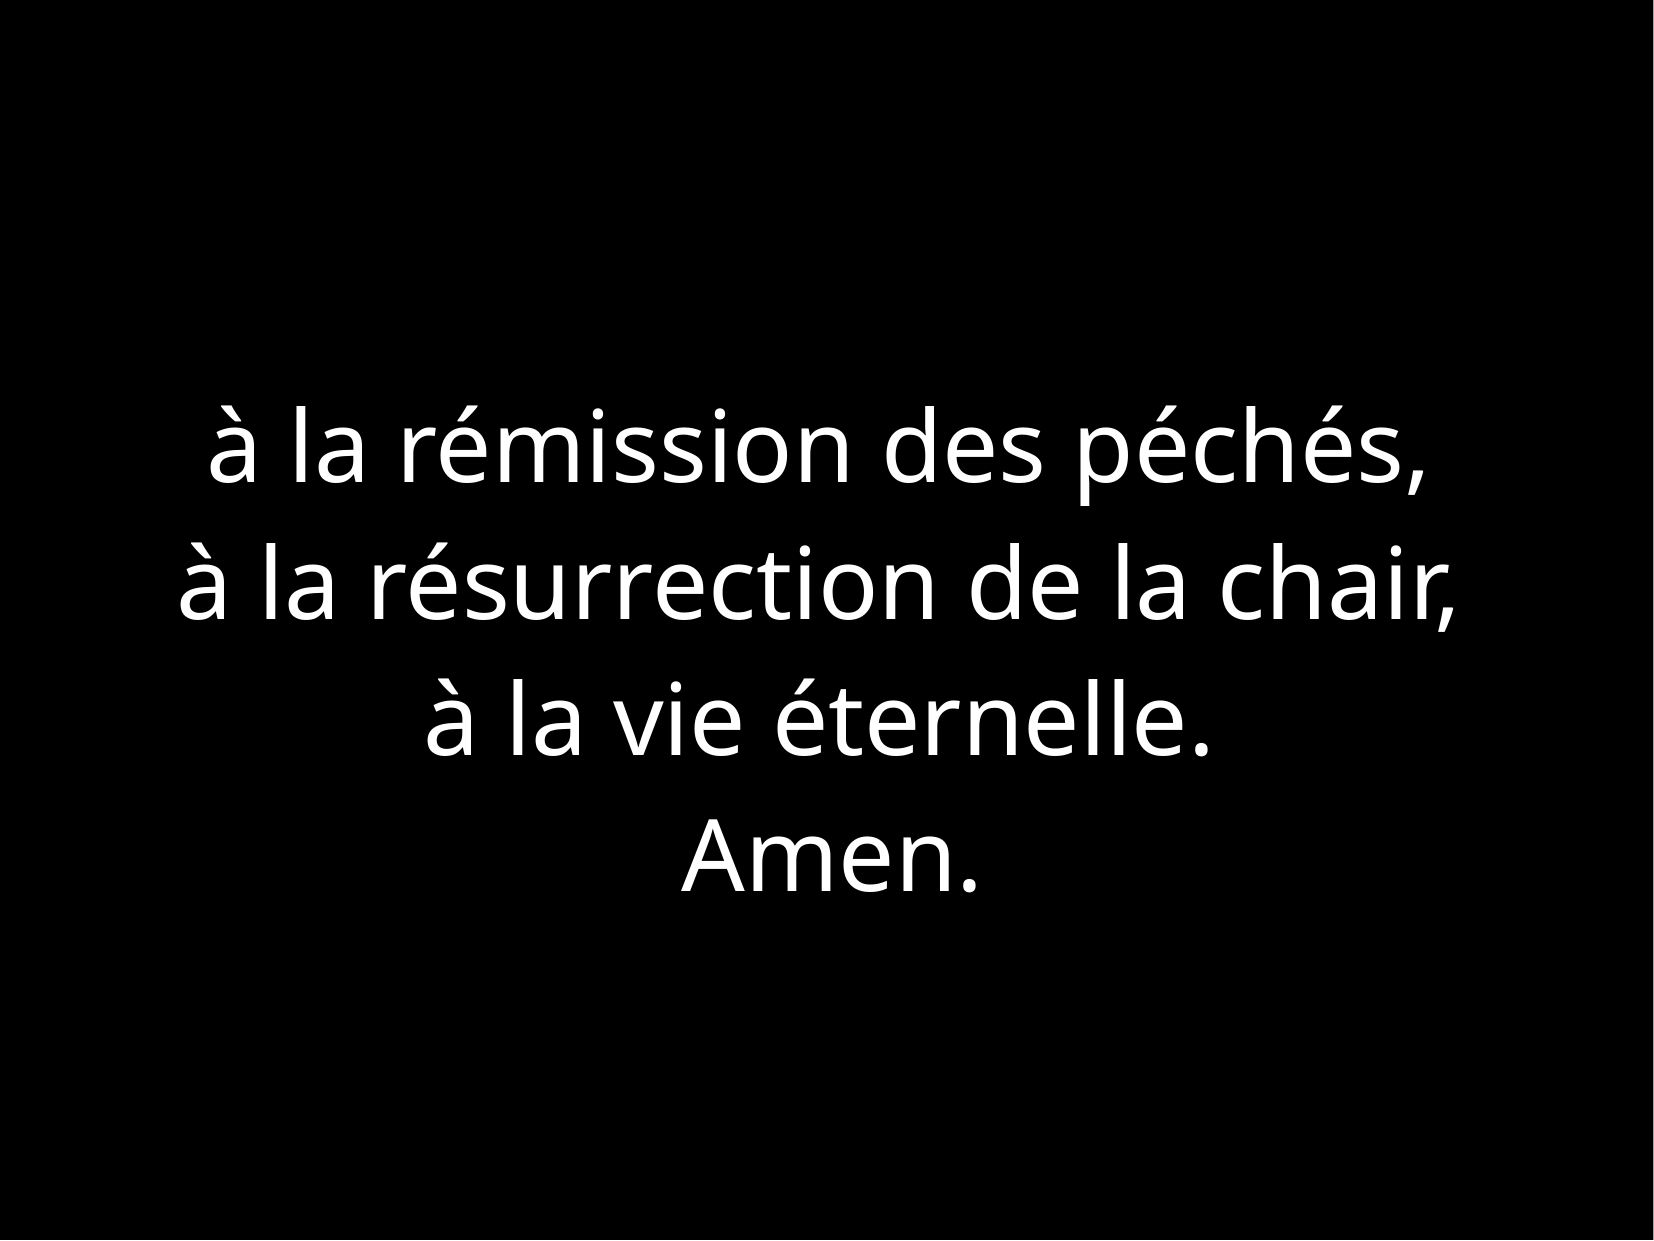

# à la rémission des péchés,
à la résurrection de la chair,
à la vie éternelle.
Amen.